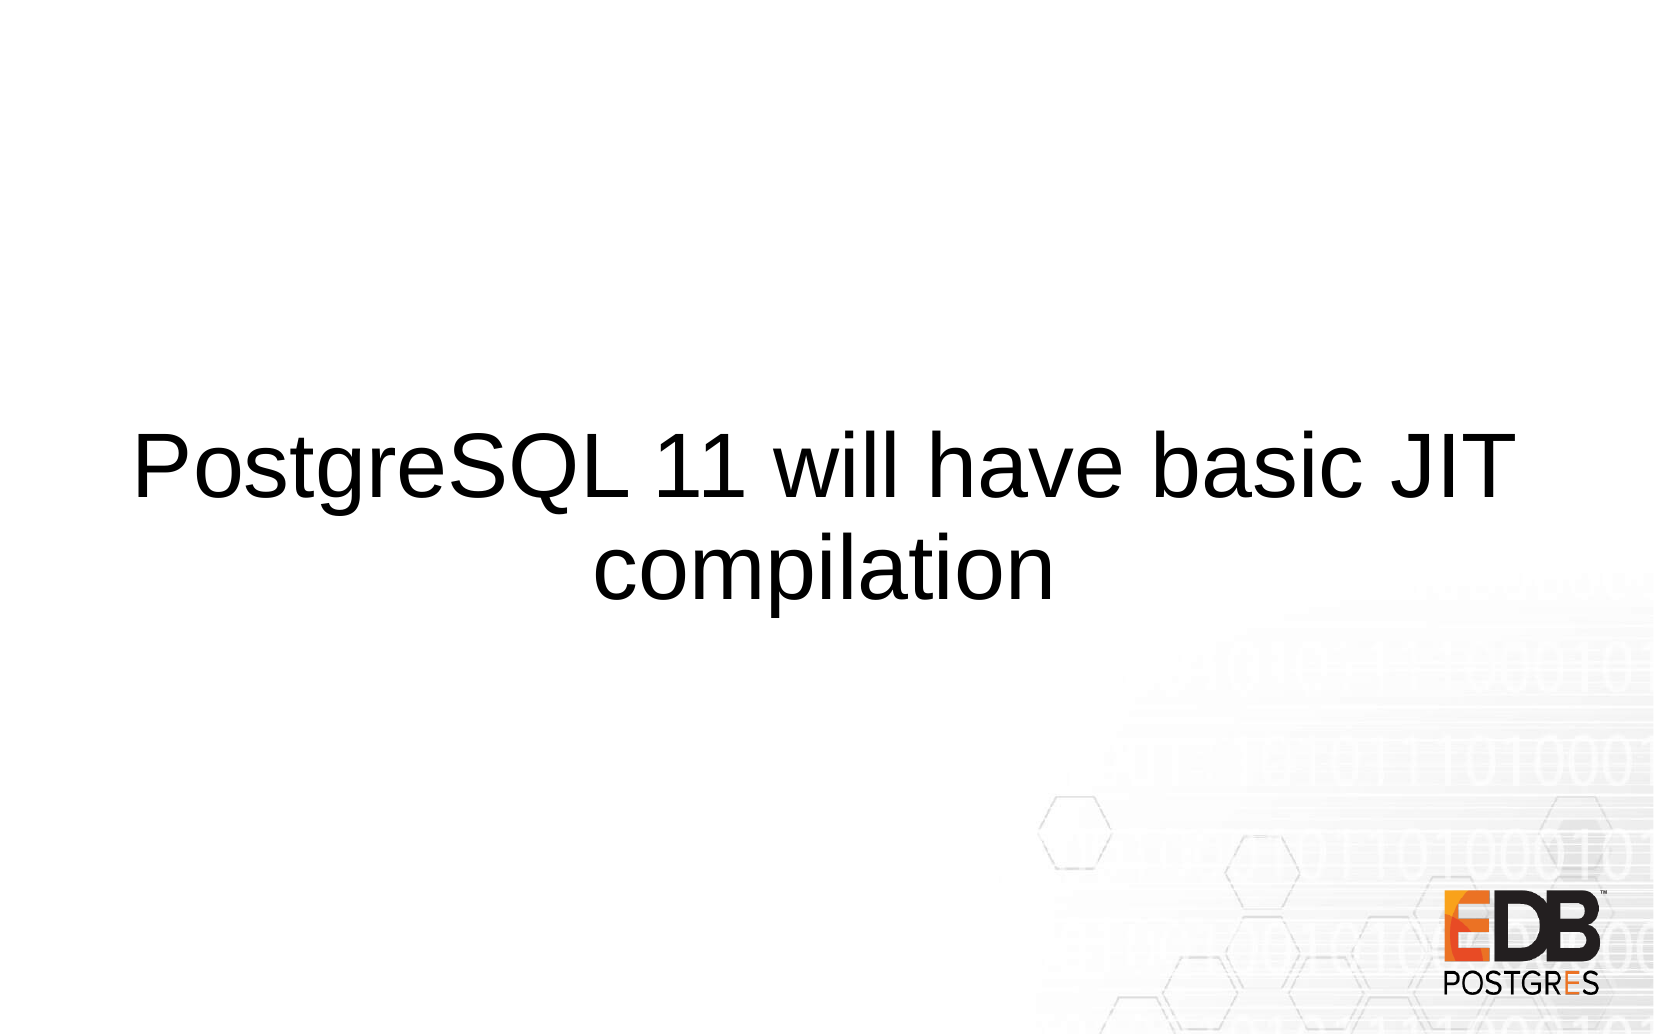

# PostgreSQL 11 will have basic JIT compilation